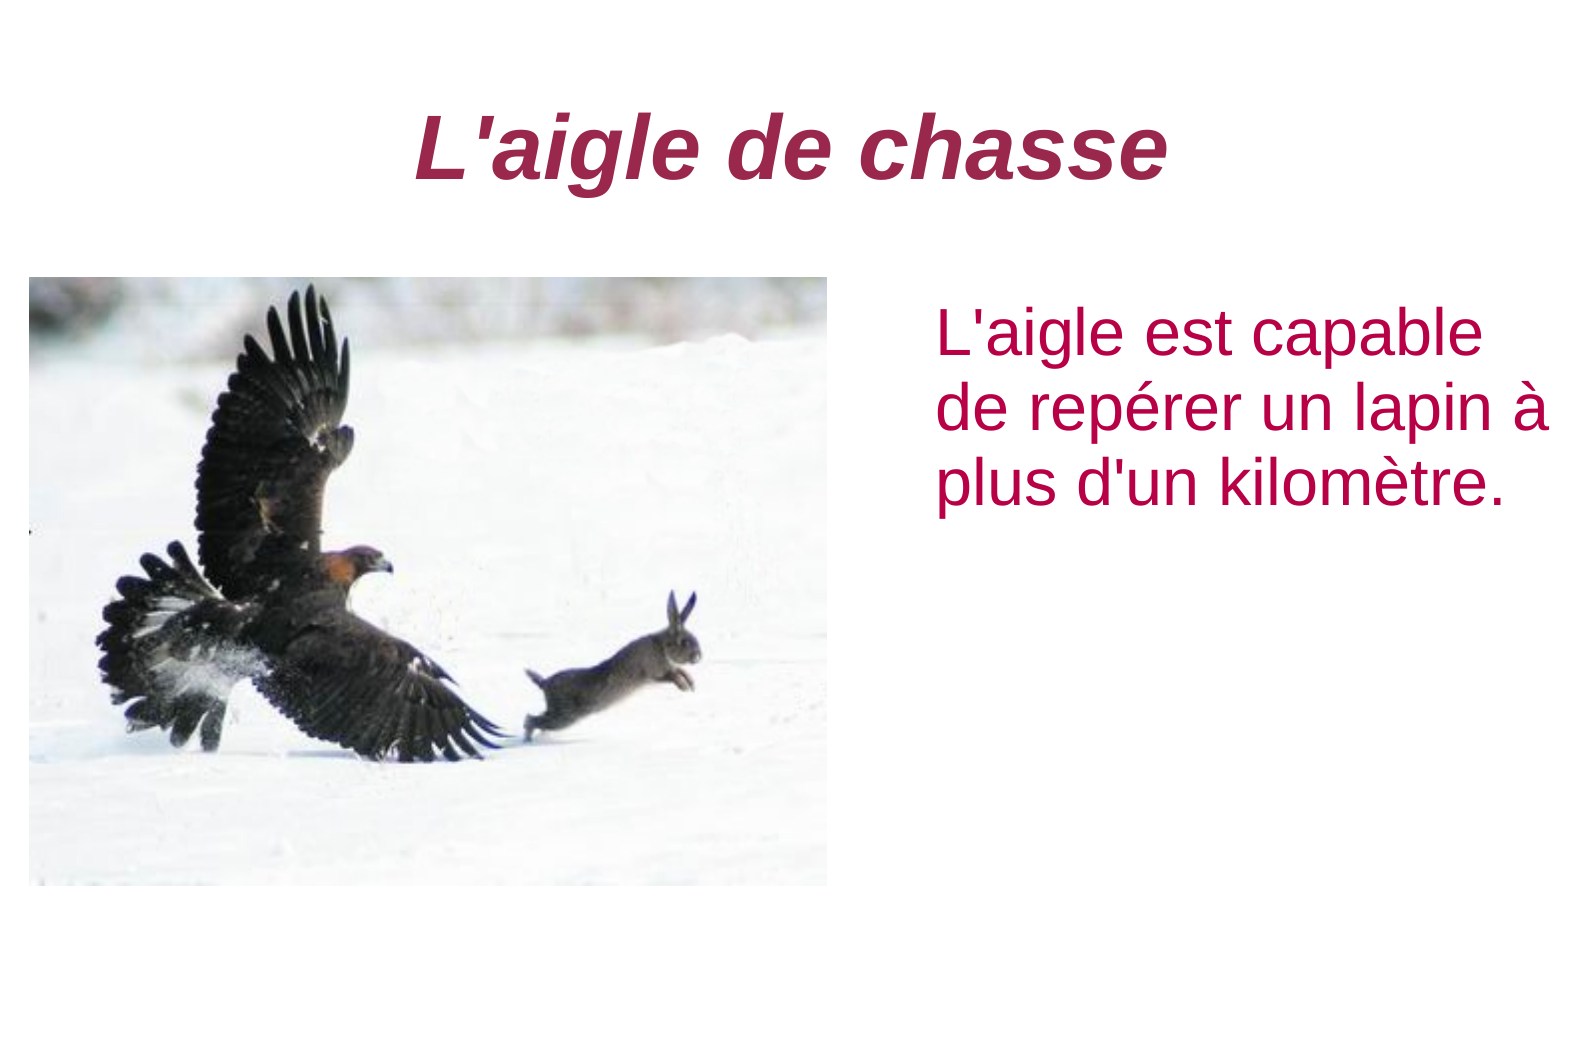

L'aigle de chasse
# L'aigle est capable de repérer un lapin à plus d'un kilomètre.